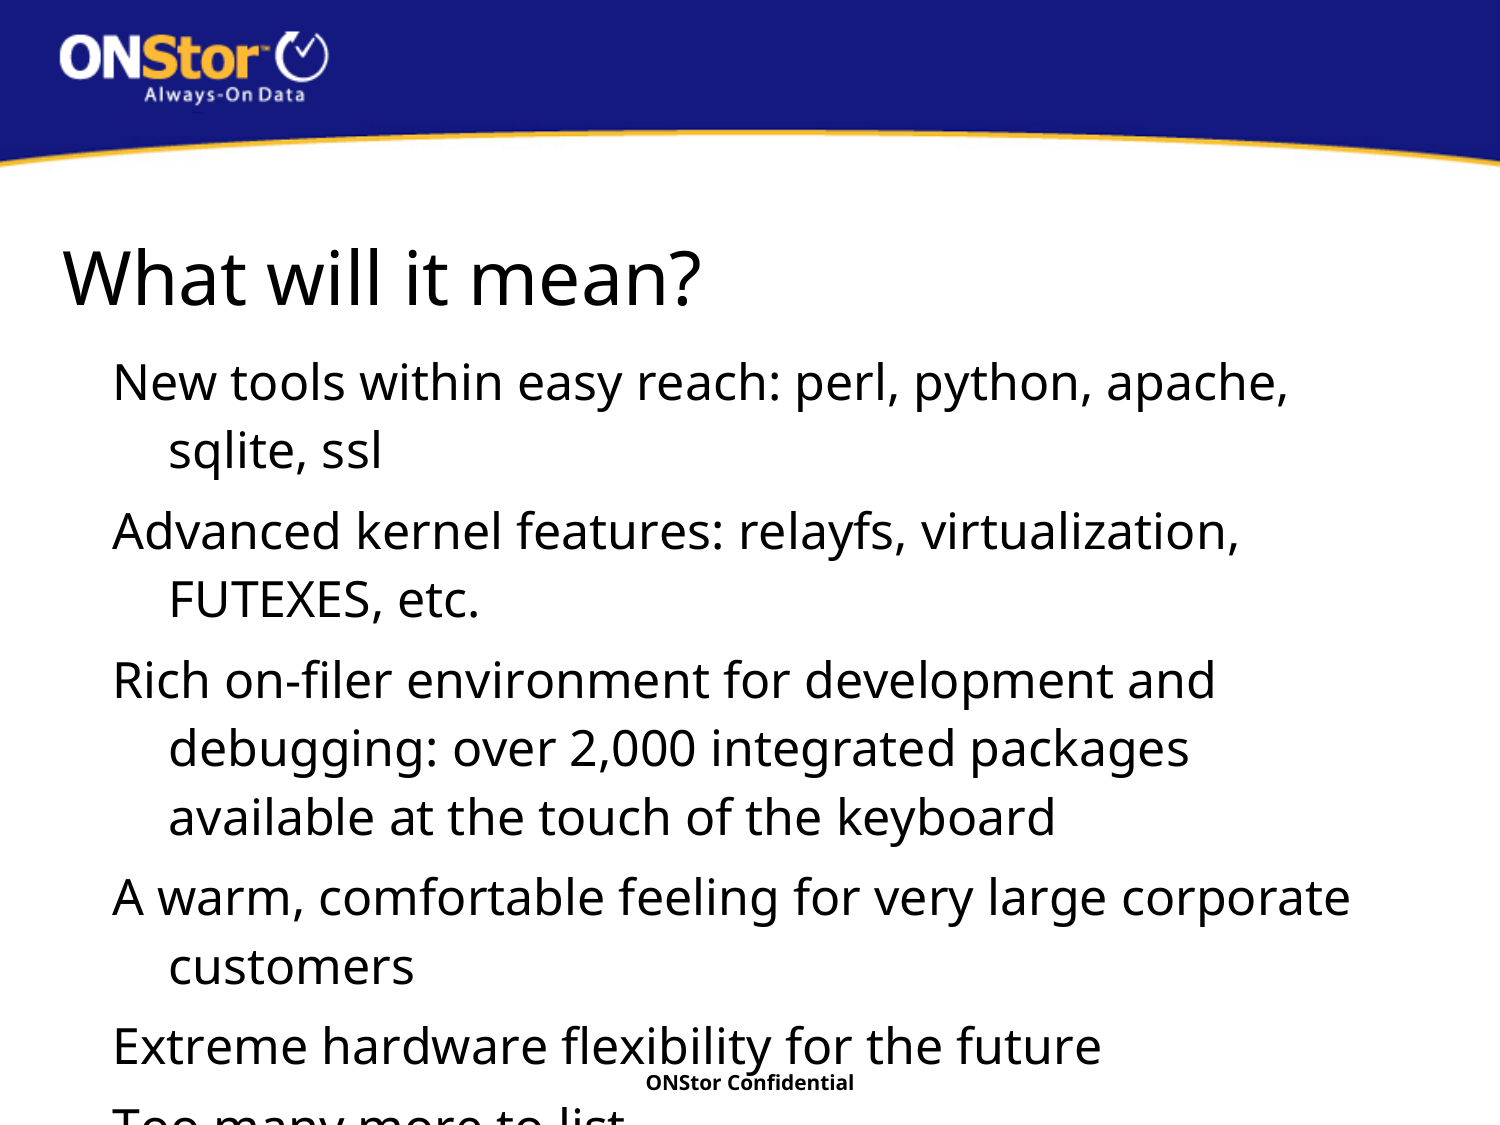

# What will it mean?
New tools within easy reach: perl, python, apache, sqlite, ssl
Advanced kernel features: relayfs, virtualization, FUTEXES, etc.
Rich on-filer environment for development and debugging: over 2,000 integrated packages available at the touch of the keyboard
A warm, comfortable feeling for very large corporate customers
Extreme hardware flexibility for the future
Too many more to list